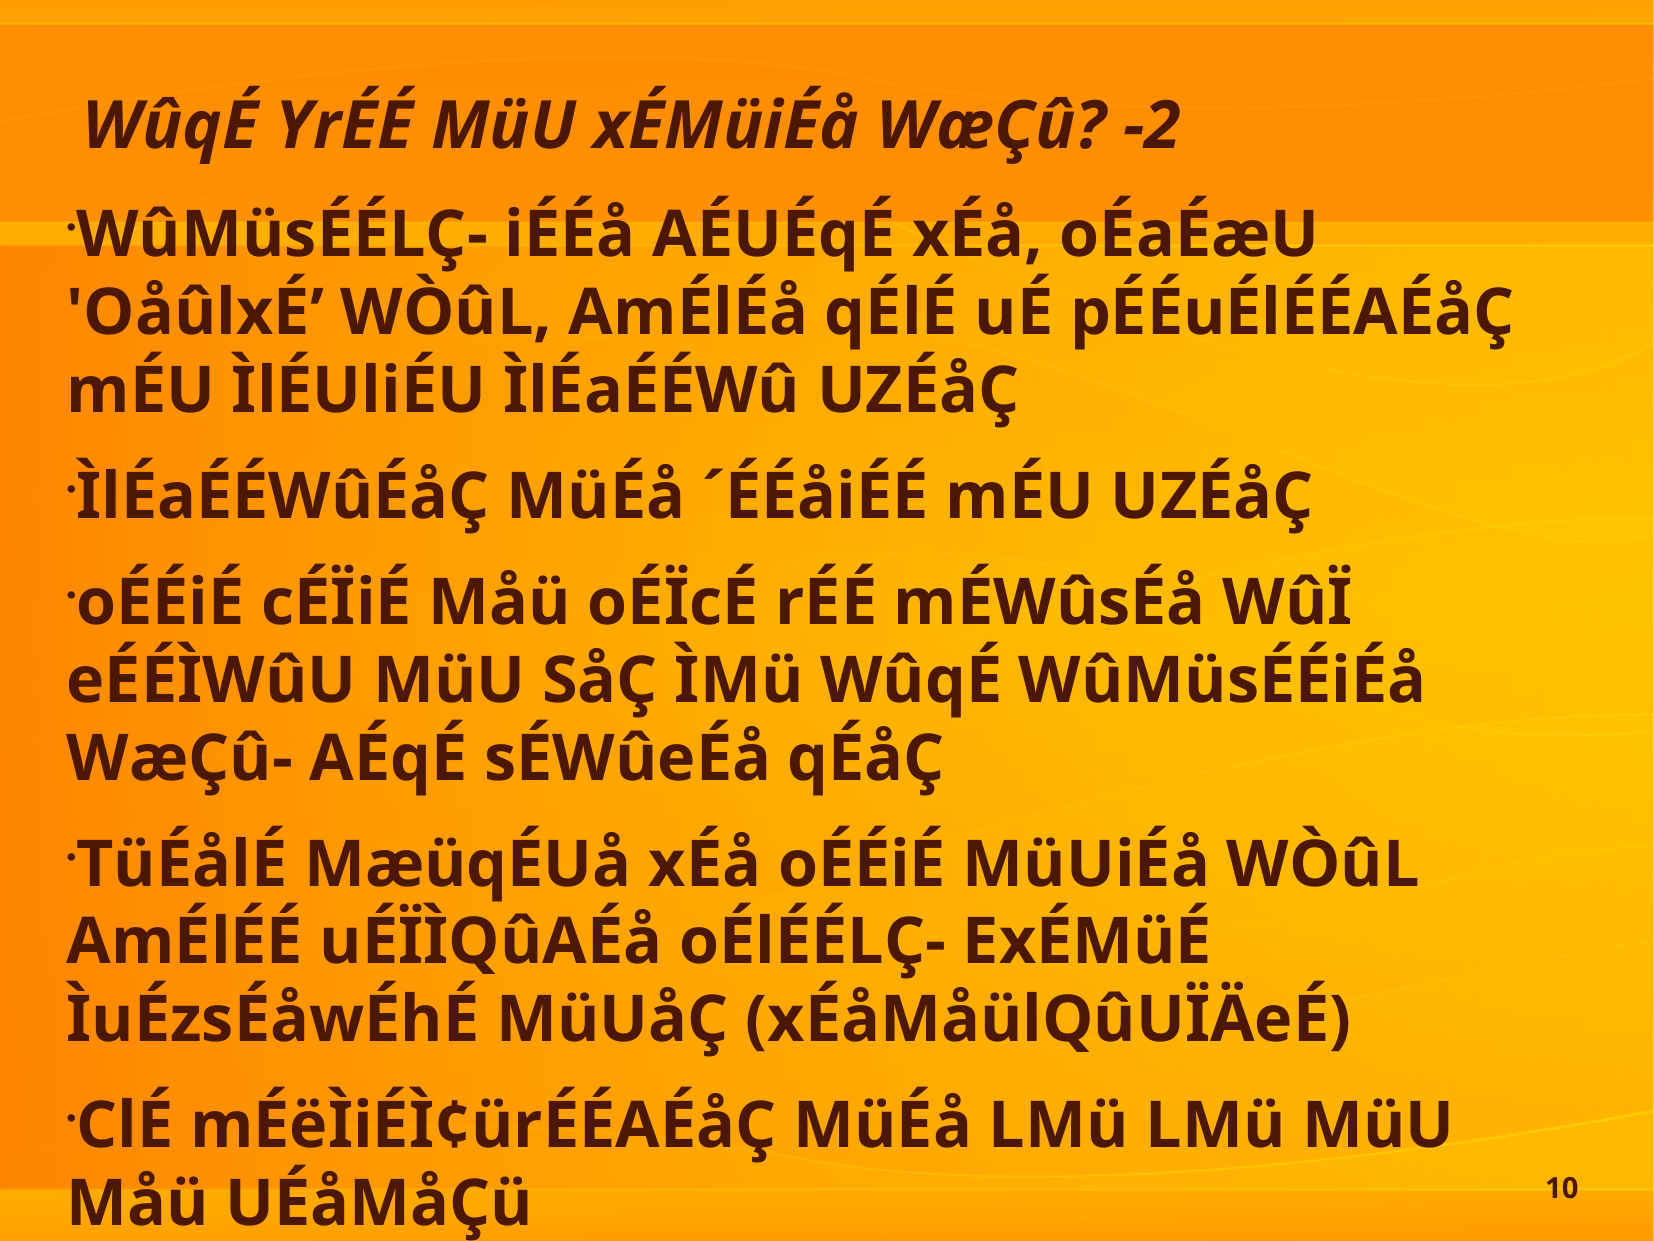

# WûqÉ YrÉÉ MüU xÉMüiÉå WæÇû? -2
WûMüsÉÉLÇ- iÉÉå AÉUÉqÉ xÉå, oÉaÉæU 'OåûlxÉ’ WÒûL, AmÉlÉå qÉlÉ uÉ pÉÉuÉlÉÉAÉåÇ mÉU ÌlÉUliÉU ÌlÉaÉÉWû UZÉåÇ
ÌlÉaÉÉWûÉåÇ MüÉå ´ÉÉåiÉÉ mÉU UZÉåÇ
oÉÉiÉ cÉÏiÉ Måü oÉÏcÉ rÉÉ mÉWûsÉå WûÏ eÉÉÌWûU MüU SåÇ ÌMü WûqÉ WûMüsÉÉiÉå WæÇû- AÉqÉ sÉWûeÉå qÉåÇ
TüÉålÉ MæüqÉUå xÉå oÉÉiÉ MüUiÉå WÒûL AmÉlÉÉ uÉÏÌQûAÉå oÉlÉÉLÇ- ExÉMüÉ ÌuÉzsÉåwÉhÉ MüUåÇ (xÉåMåülQûUÏÄeÉ)
ClÉ mÉëÌiÉÌ¢ürÉÉAÉåÇ MüÉå LMü LMü MüU Måü UÉåMåÇü